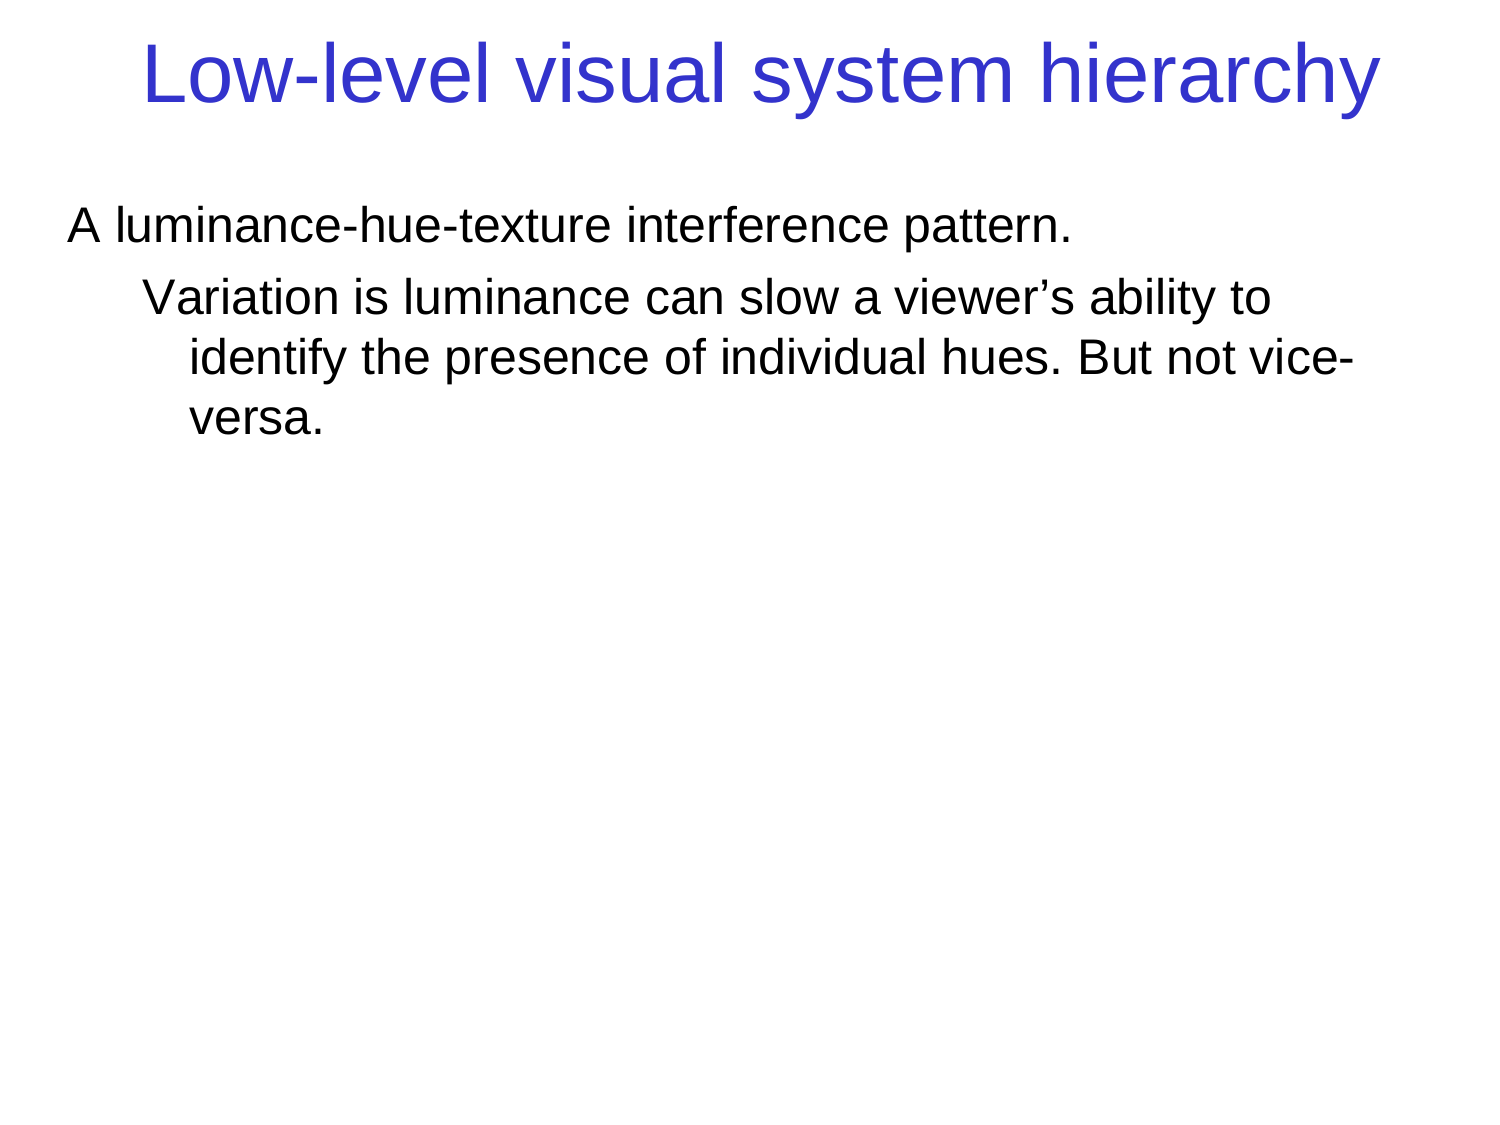

# Low-level visual system hierarchy
A luminance-hue-texture interference pattern.
Variation is luminance can slow a viewer’s ability to identify the presence of individual hues. But not vice-versa.